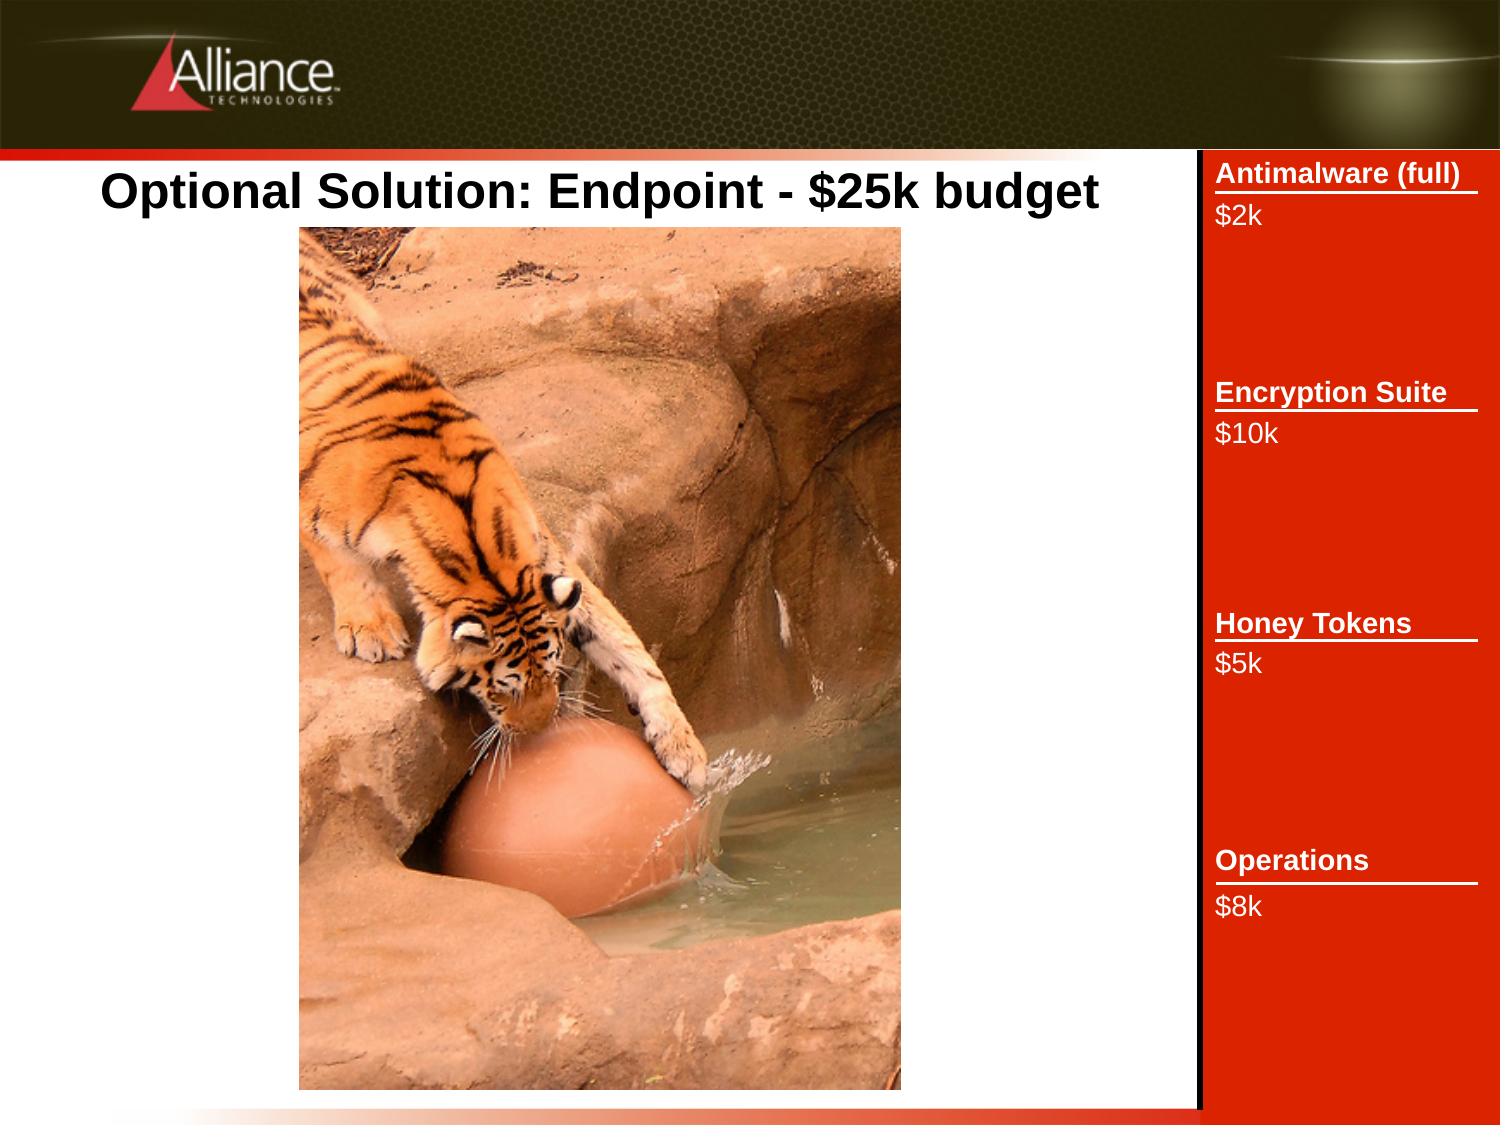

Antimalware (full)
Optional Solution: Endpoint - $25k budget
$2k
Encryption Suite
$10k
Honey Tokens
$5k
Operations
$8k